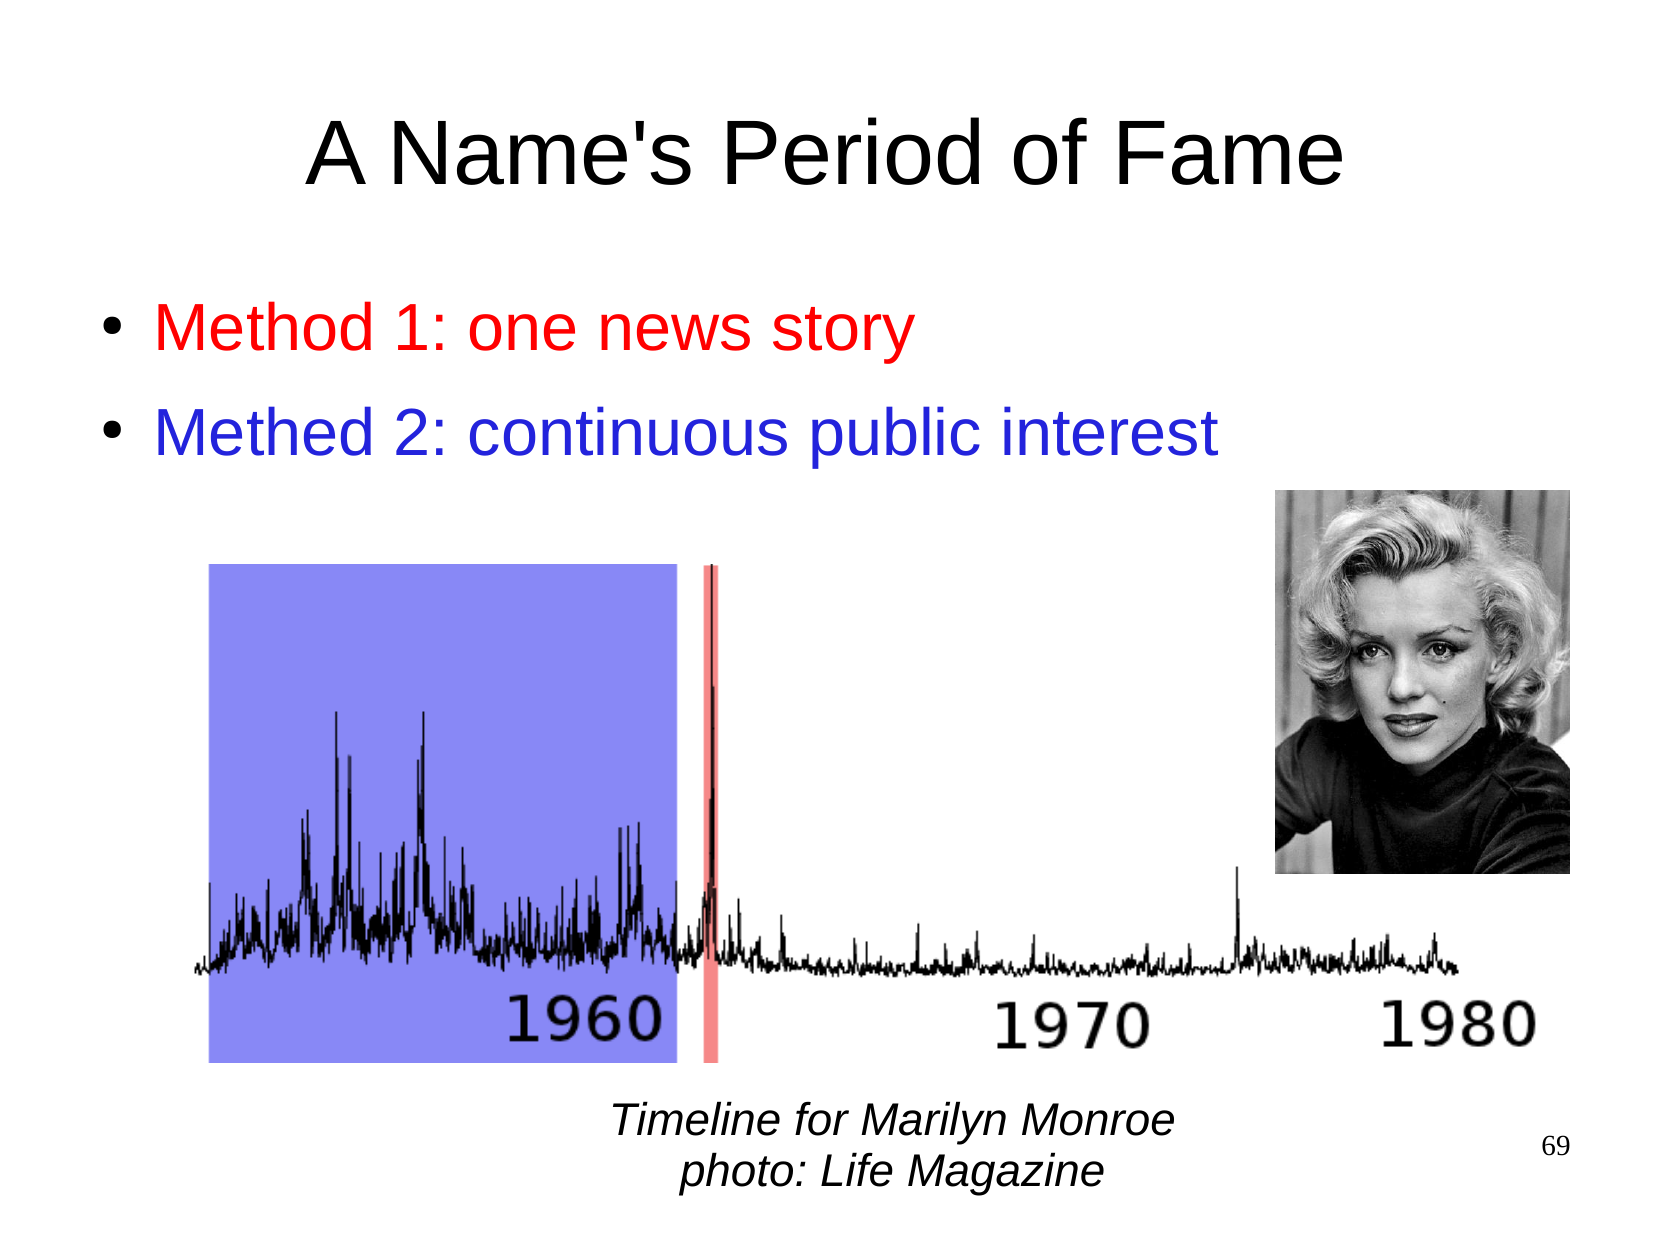

# A Name's Period of Fame
Method 1: one news story
Methed 2: continuous public interest
Timeline for Marilyn Monroe
photo: Life Magazine
69